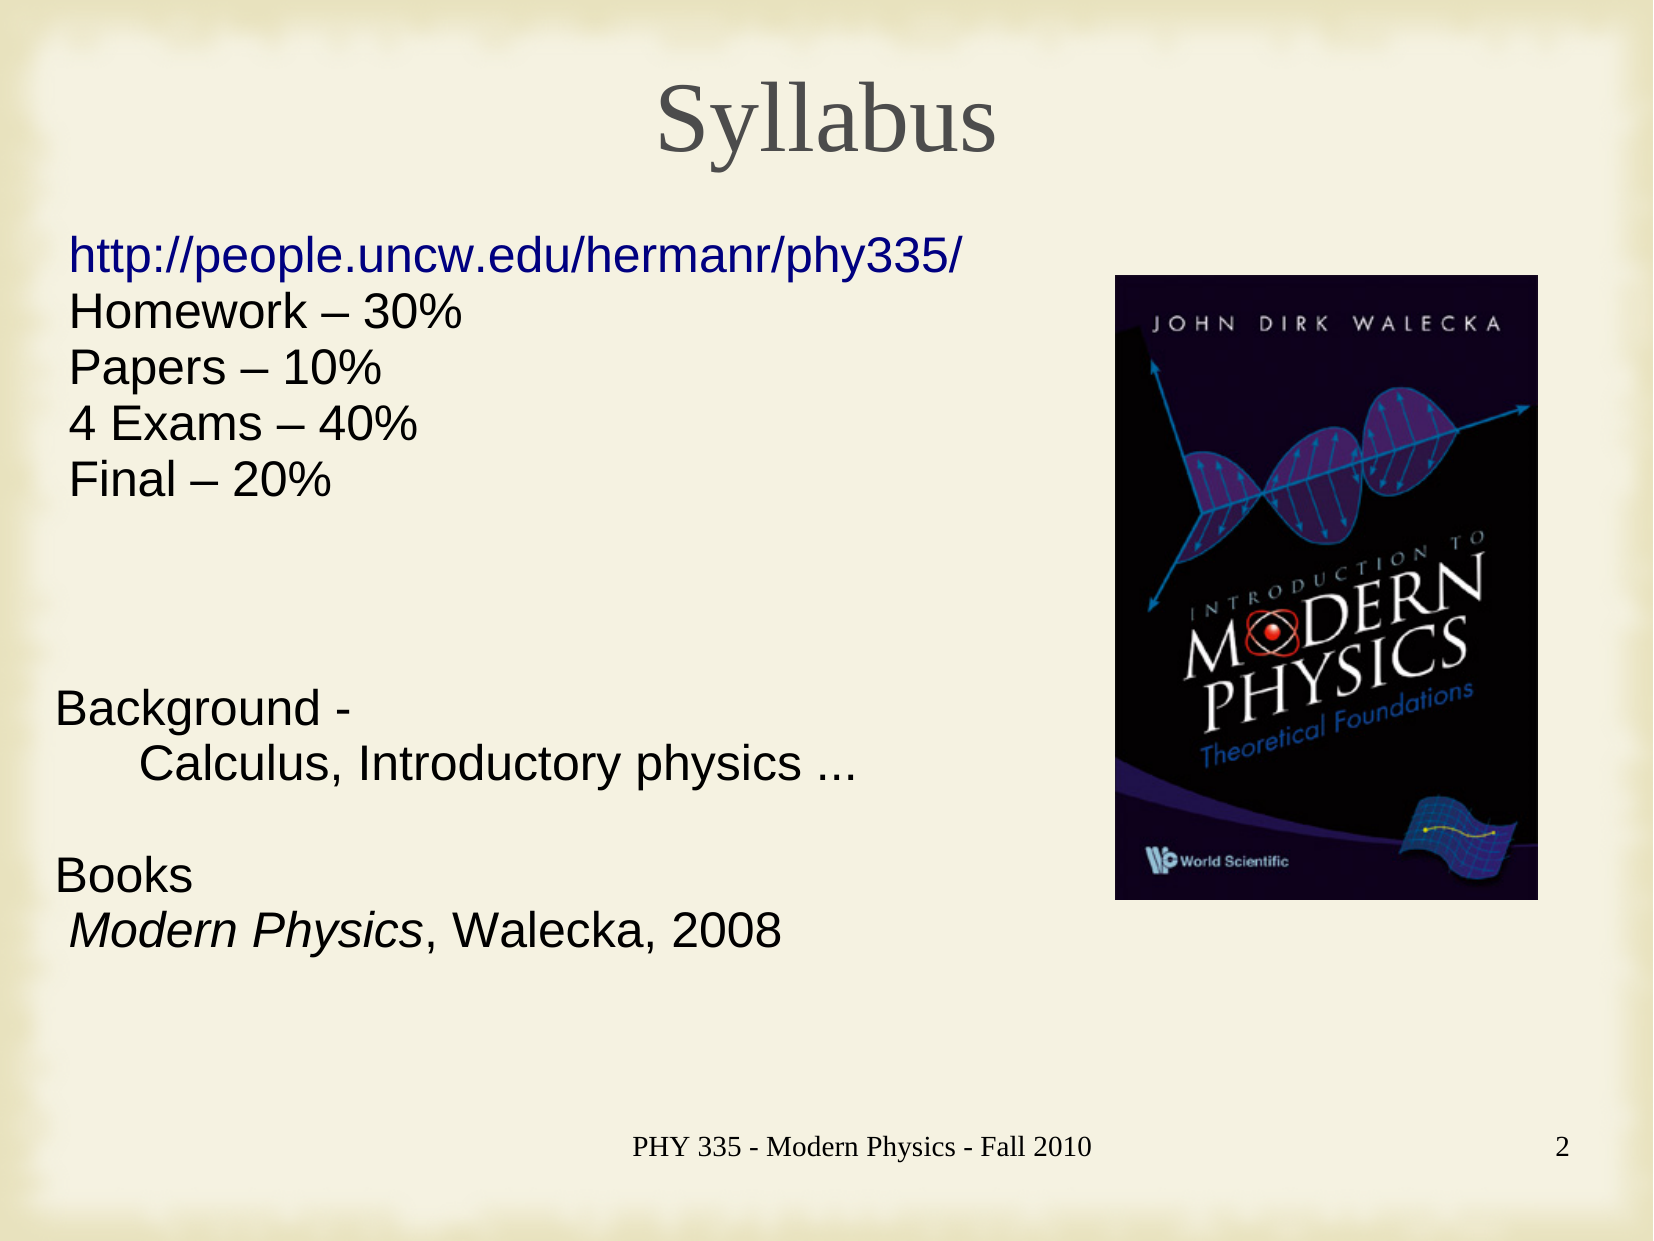

# Syllabus
 http://people.uncw.edu/hermanr/phy335/
 Homework – 30%
 Papers – 10%
 4 Exams – 40%
 Final – 20%
Background -
 Calculus, Introductory physics ...
Books
 Modern Physics, Walecka, 2008
PHY 335 - Modern Physics - Fall 2010
2